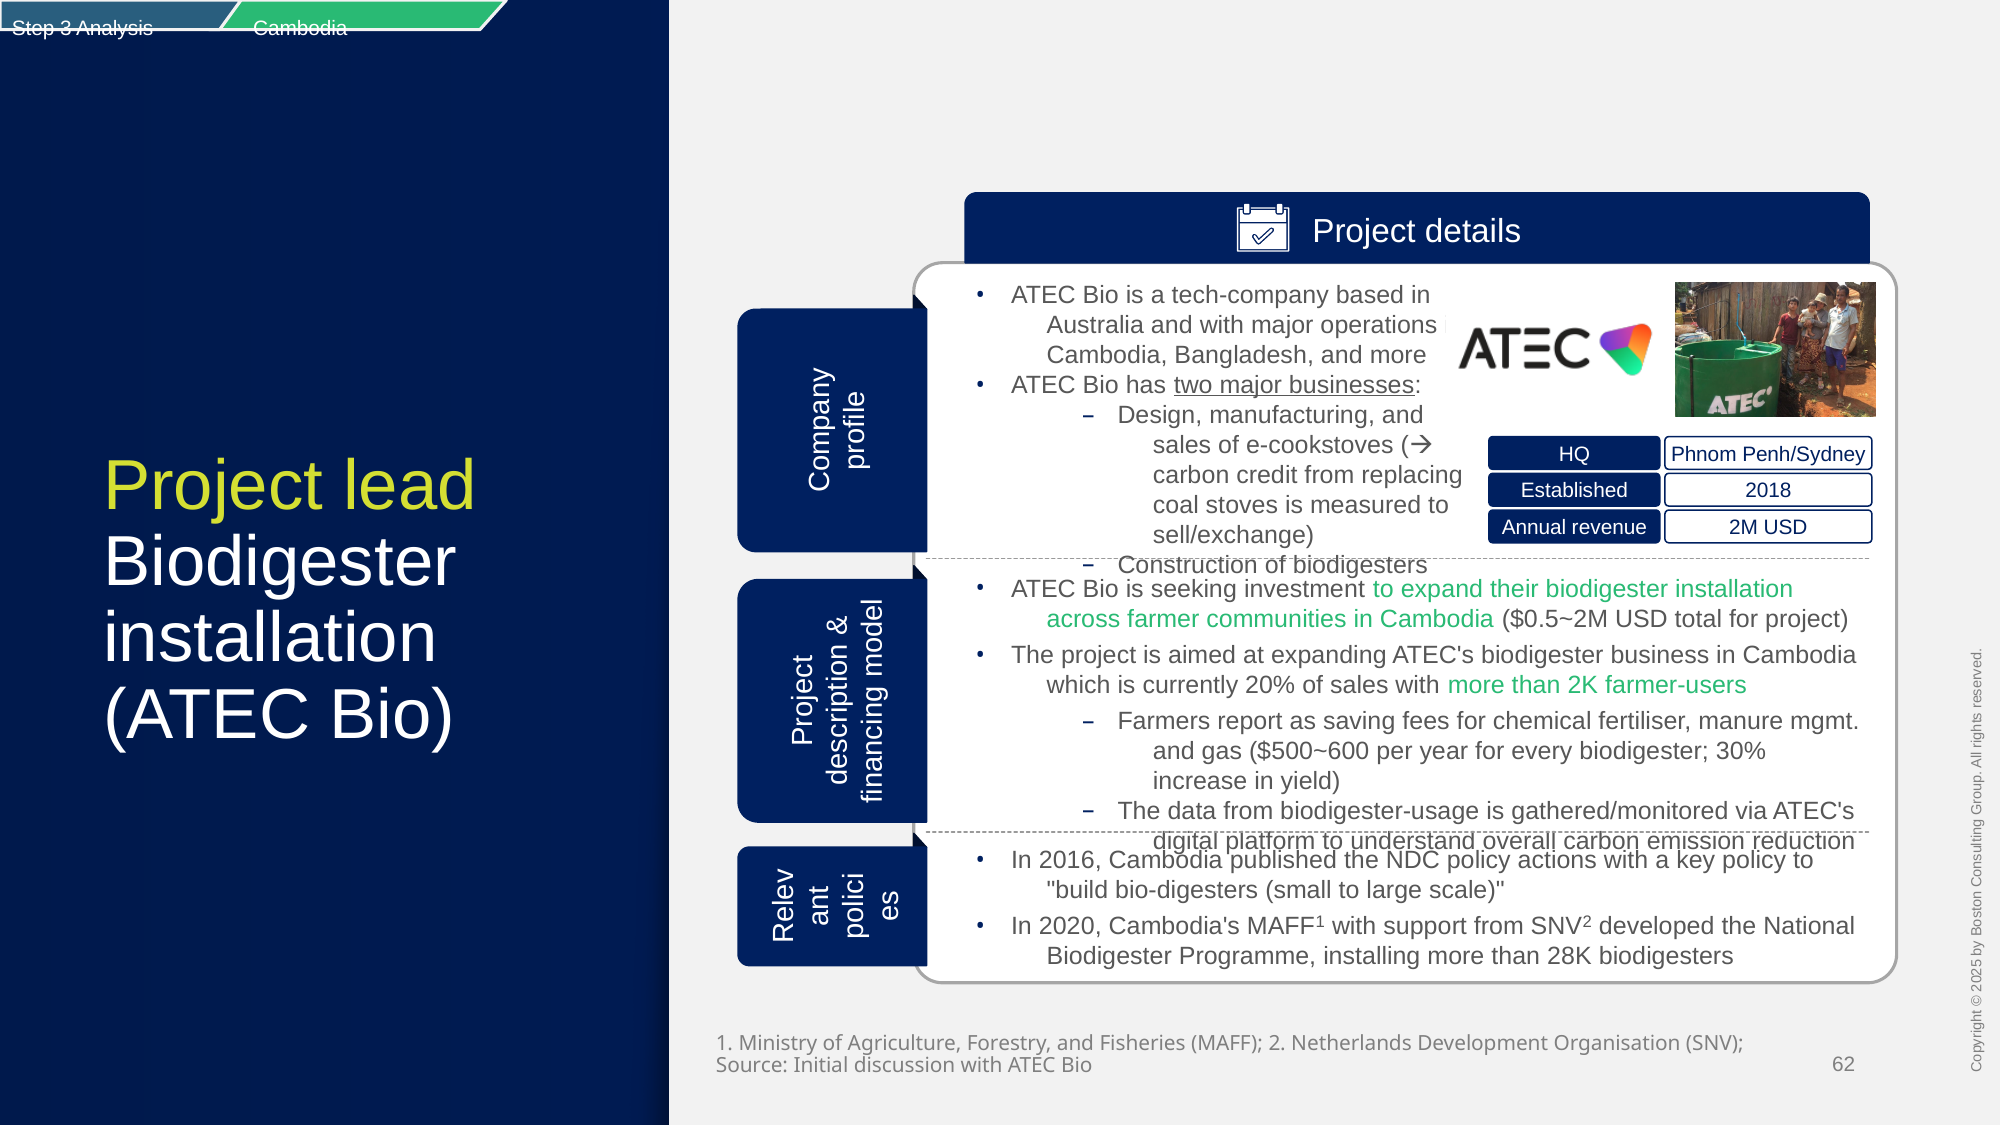

Step 3 Analysis
Cambodia
Project details
ATEC Bio is a tech-company based in Australia and with major operations in Cambodia, Bangladesh, and more
ATEC Bio has two major businesses:
Design, manufacturing, and sales of e-cookstoves ( carbon credit from replacing coal stoves is measured to sell/exchange)
Construction of biodigesters
Company profile
HQ
Established
Annual revenue
Phnom Penh/Sydney
# Project lead Biodigester installation (ATEC Bio)
2018
2M USD
ATEC Bio is seeking investment to expand their biodigester installation across farmer communities in Cambodia ($0.5~2M USD total for project)
The project is aimed at expanding ATEC's biodigester business in Cambodia which is currently 20% of sales with more than 2K farmer-users
Farmers report as saving fees for chemical fertiliser, manure mgmt. and gas ($500~600 per year for every biodigester; 30% increase in yield)
The data from biodigester-usage is gathered/monitored via ATEC's digital platform to understand overall carbon emission reduction
Project description & financing model
Relevant policies
In 2016, Cambodia published the NDC policy actions with a key policy to "build bio-digesters (small to large scale)"
In 2020, Cambodia's MAFF1 with support from SNV2 developed the National Biodigester Programme, installing more than 28K biodigesters
1. Ministry of Agriculture, Forestry, and Fisheries (MAFF); 2. Netherlands Development Organisation (SNV);
Source: Initial discussion with ATEC Bio